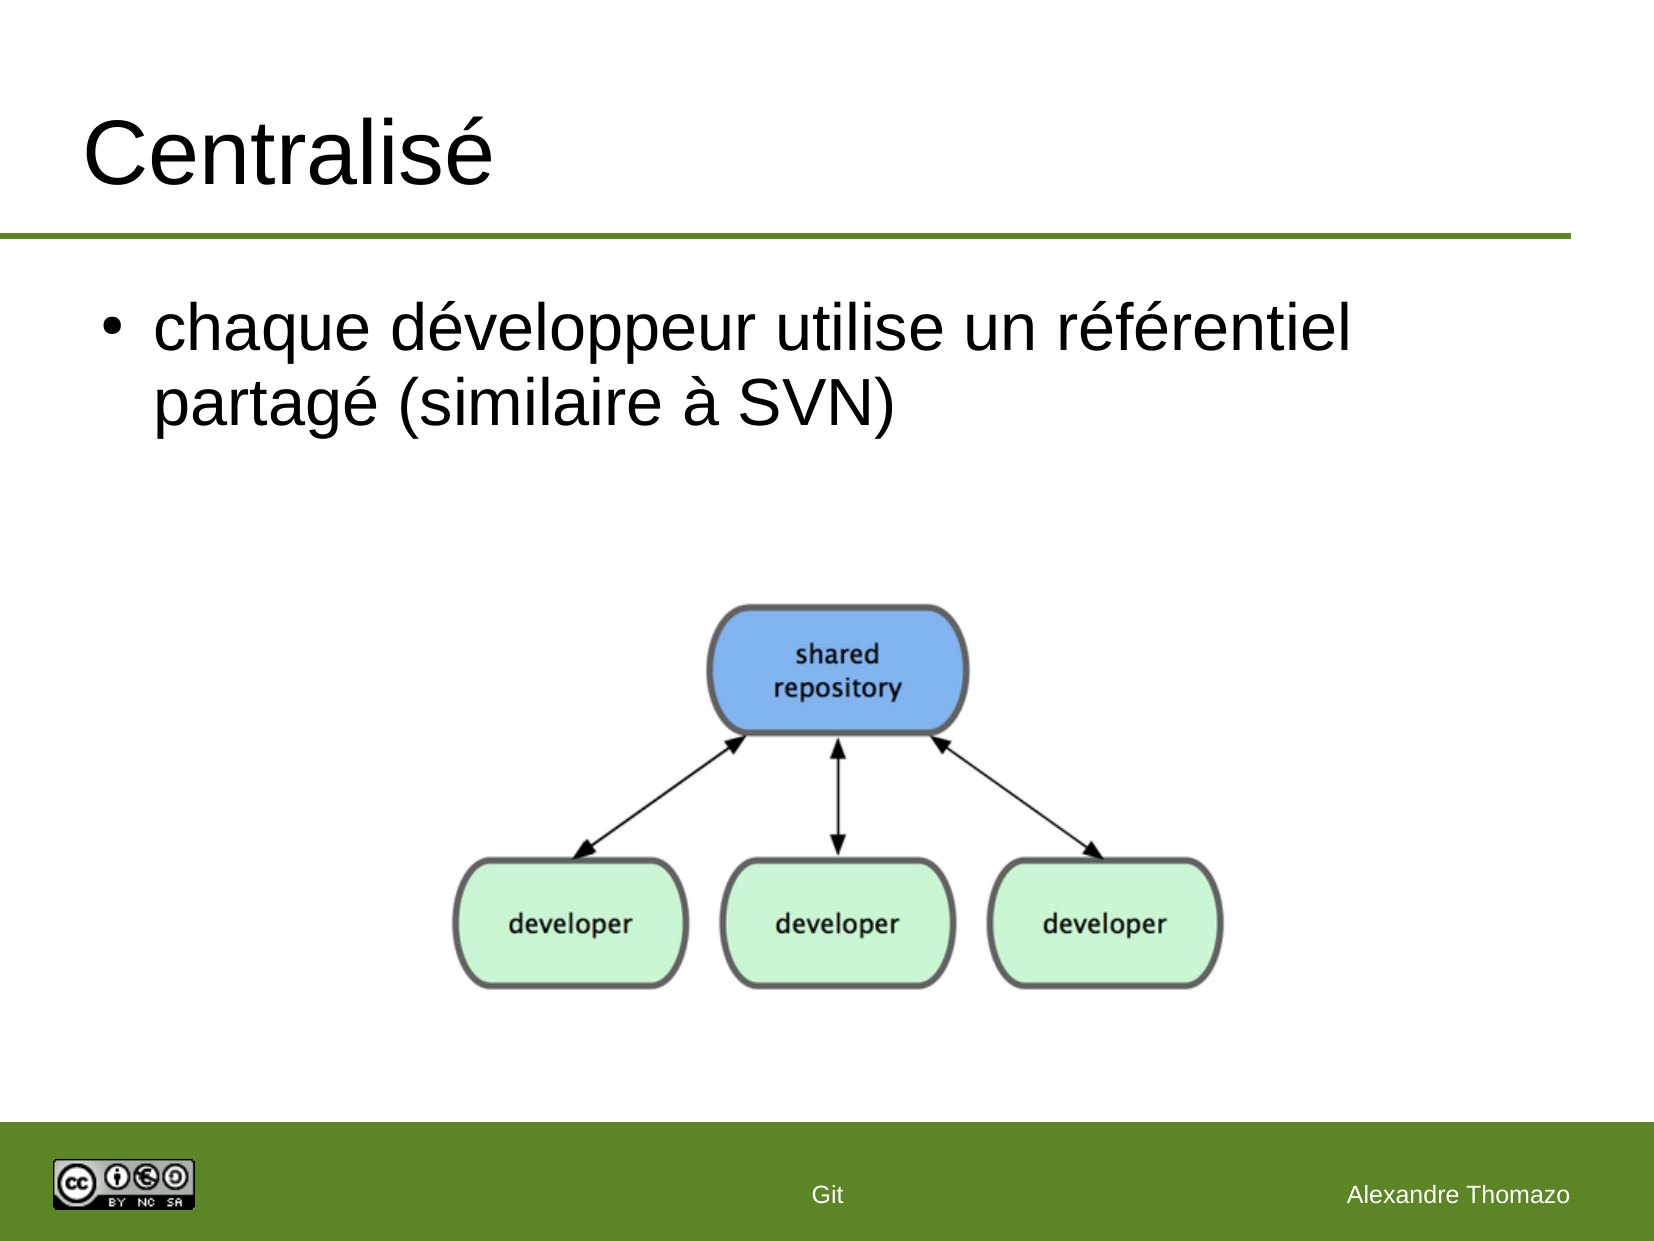

# Centralisé
chaque développeur utilise un référentiel partagé (similaire à SVN)
Git
39